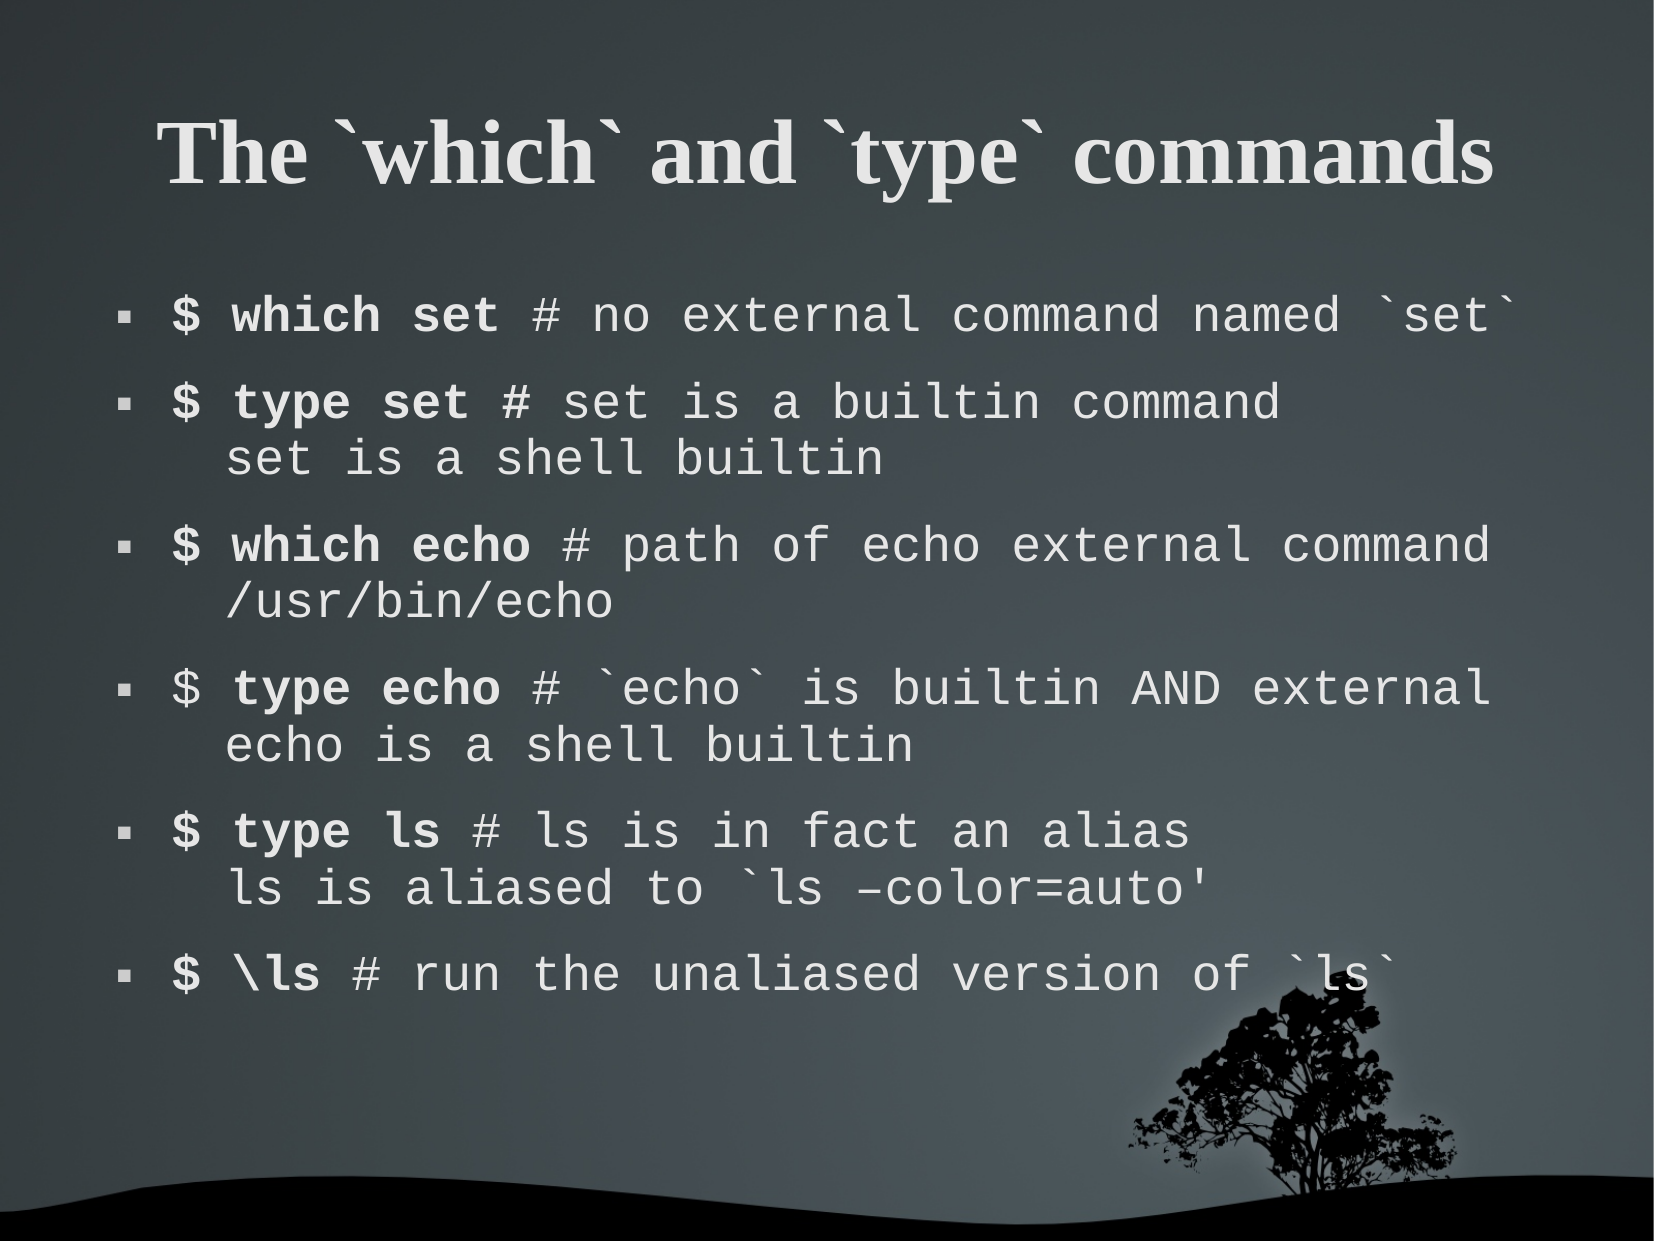

# The `which` and `type` commands
$ which set # no external command named `set`
$ type set # set is a builtin command
set is a shell builtin
$ which echo # path of echo external command
/usr/bin/echo
$ type echo # `echo` is builtin AND external
echo is a shell builtin
$ type ls # ls is in fact an alias
ls is aliased to `ls –color=auto'
$ \ls # run the unaliased version of `ls`